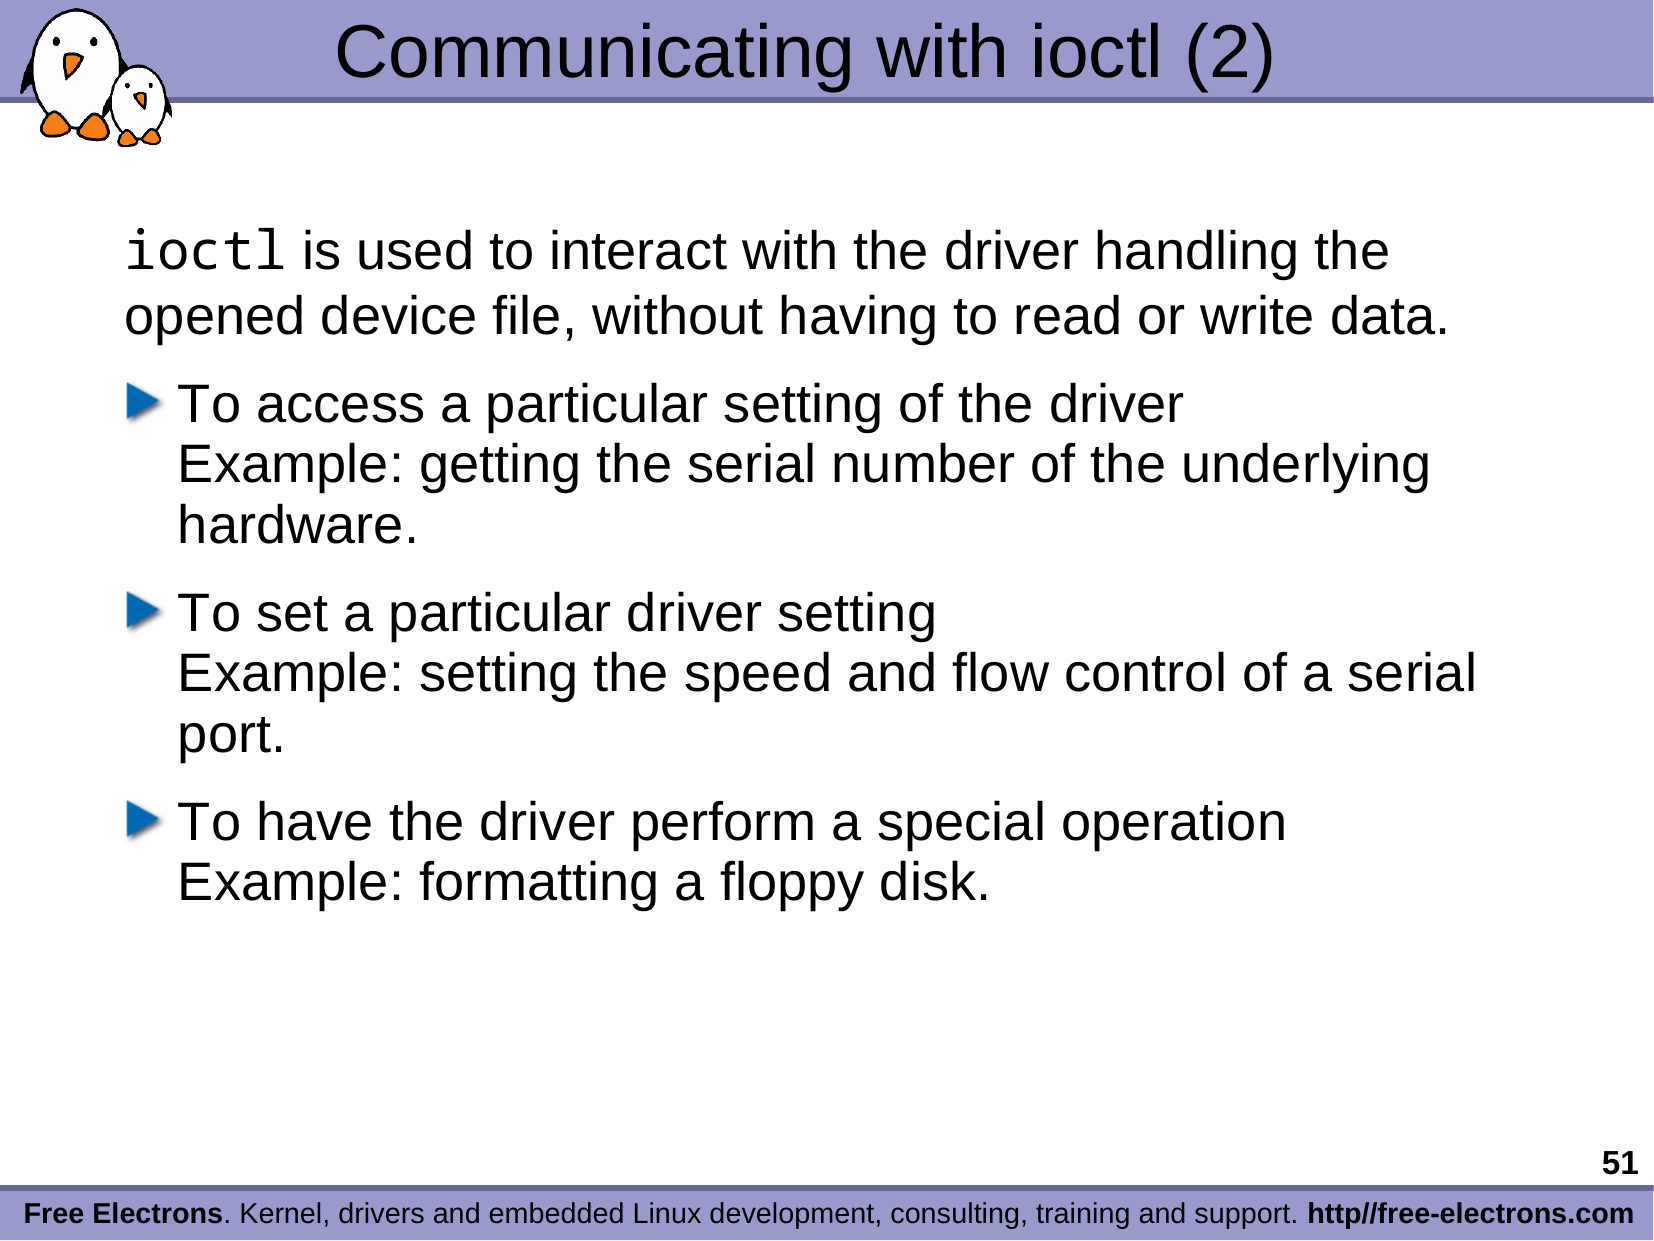

# Communicating with ioctl (2)
ioctl is used to interact with the driver handling the opened device file, without having to read or write data.
To access a particular setting of the driver
Example: getting the serial number of the underlying hardware.
To set a particular driver setting
Example: setting the speed and flow control of a serial port.
To have the driver perform a special operation
Example: formatting a floppy disk.